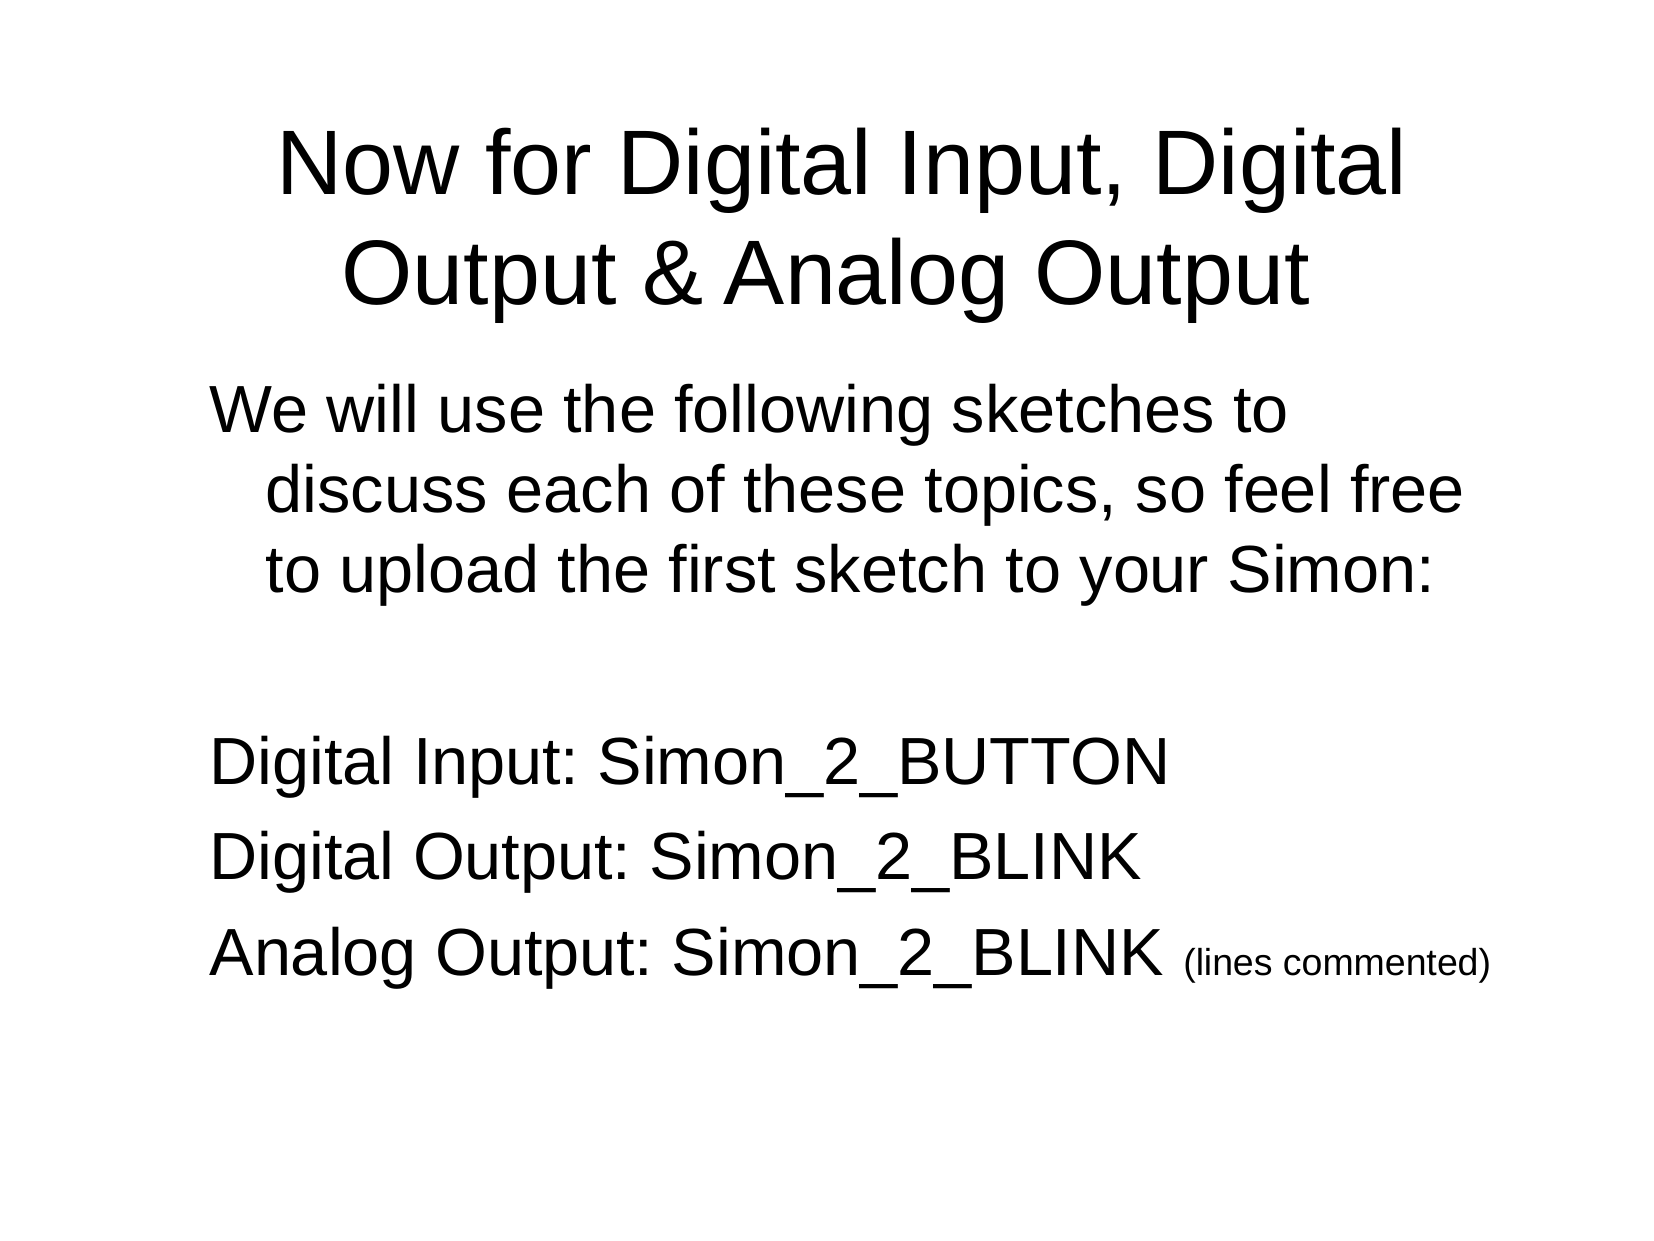

# Now for Digital Input, Digital Output & Analog Output
We will use the following sketches to discuss each of these topics, so feel free to upload the first sketch to your Simon:
Digital Input: Simon_2_BUTTON
Digital Output: Simon_2_BLINK
Analog Output: Simon_2_BLINK (lines commented)